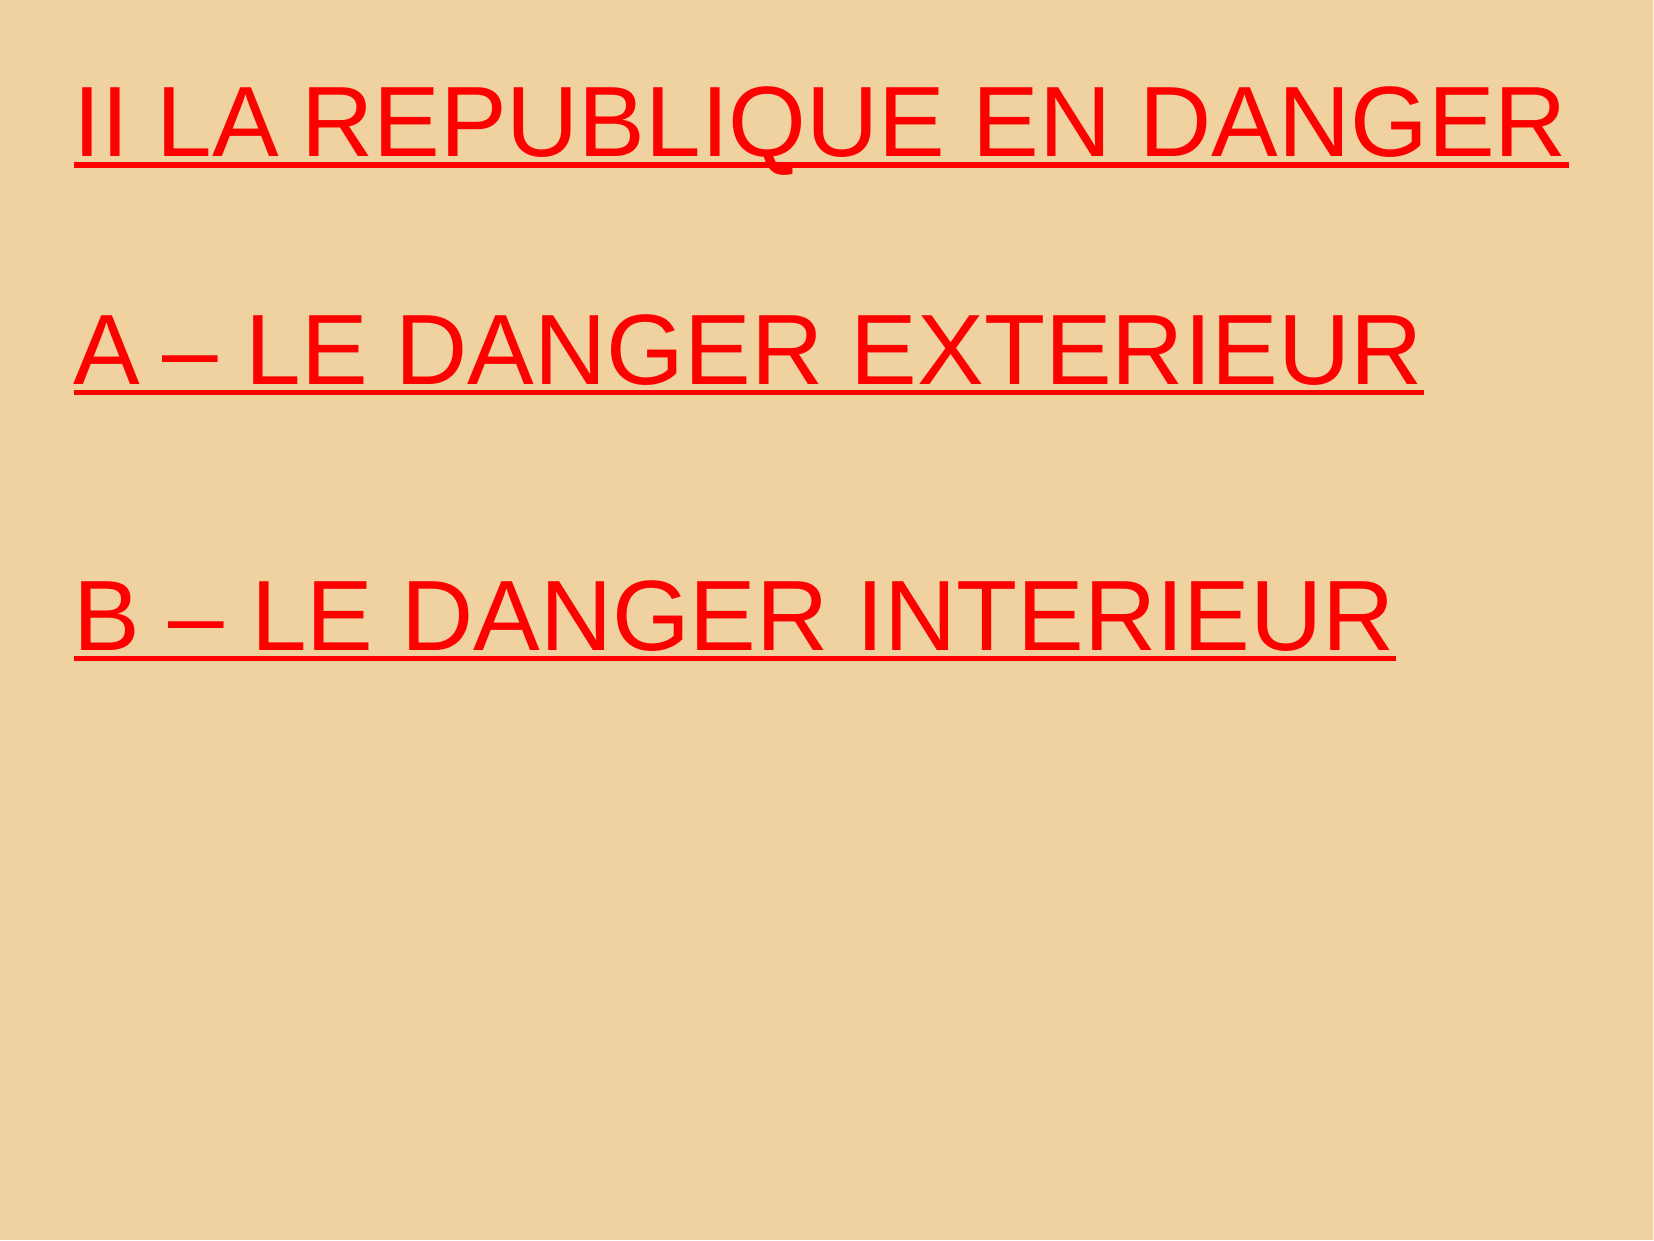

II LA REPUBLIQUE EN DANGER
A – LE DANGER EXTERIEUR
B – LE DANGER INTERIEUR